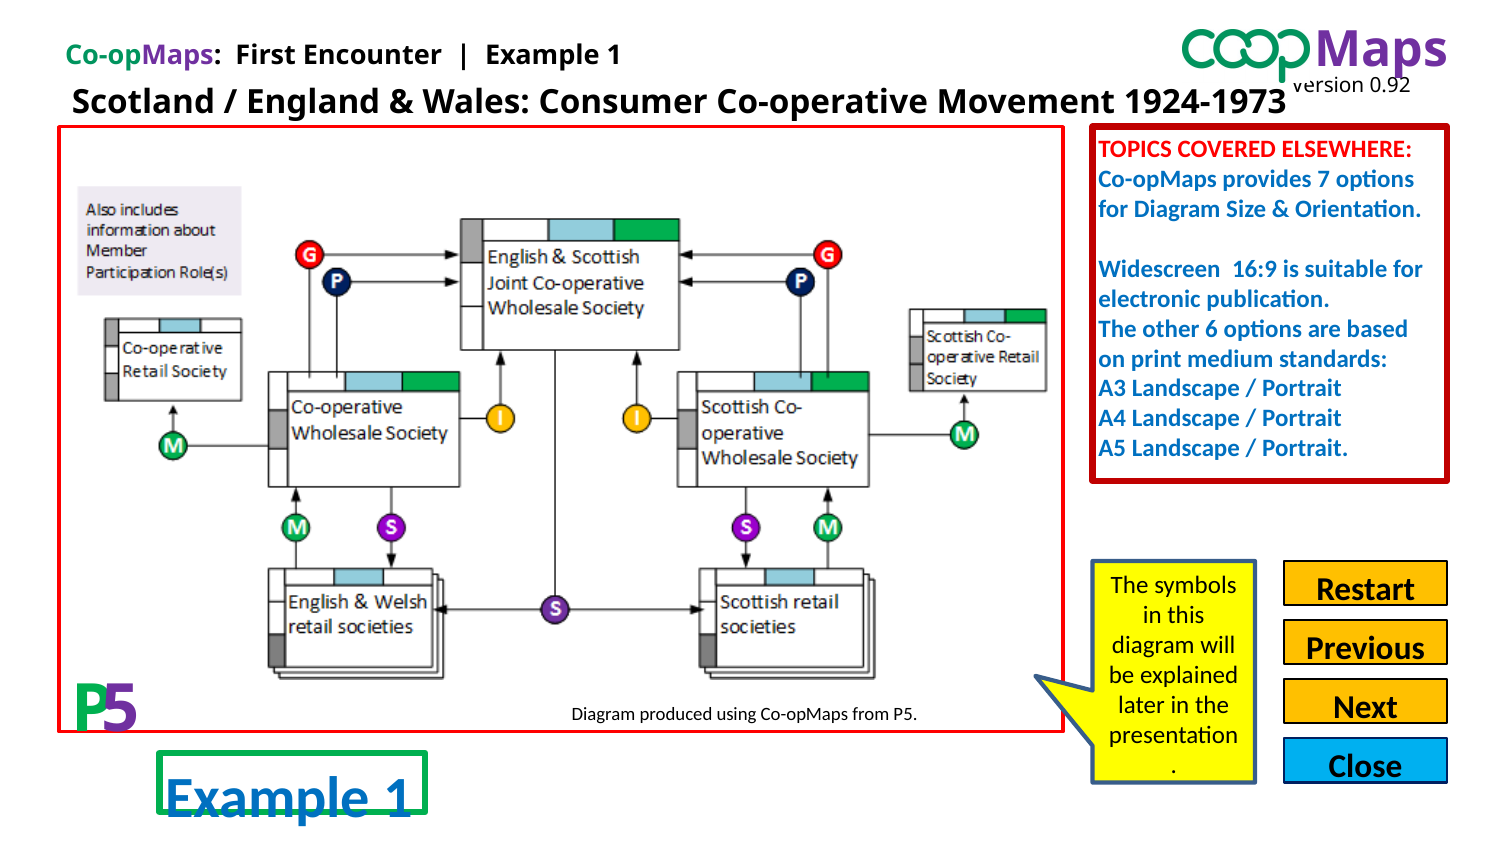

Maps
Version 0.92
Co-opMaps: First Encounter | Example 1
Scotland / England & Wales: Consumer Co-operative Movement 1924-1973
TOPICS COVERED ELSEWHERE:
Co-opMaps provides 7 options for Diagram Size & Orientation.
Widescreen 16:9 is suitable for electronic publication.
The other 6 options are based on print medium standards:
A3 Landscape / Portrait
A4 Landscape / Portrait
A5 Landscape / Portrait.
The symbols in this diagram will be explained later in the presentation.
Restart
Previous
P
5
Next
Diagram produced using Co-opMaps from P5.
Close
Example 1